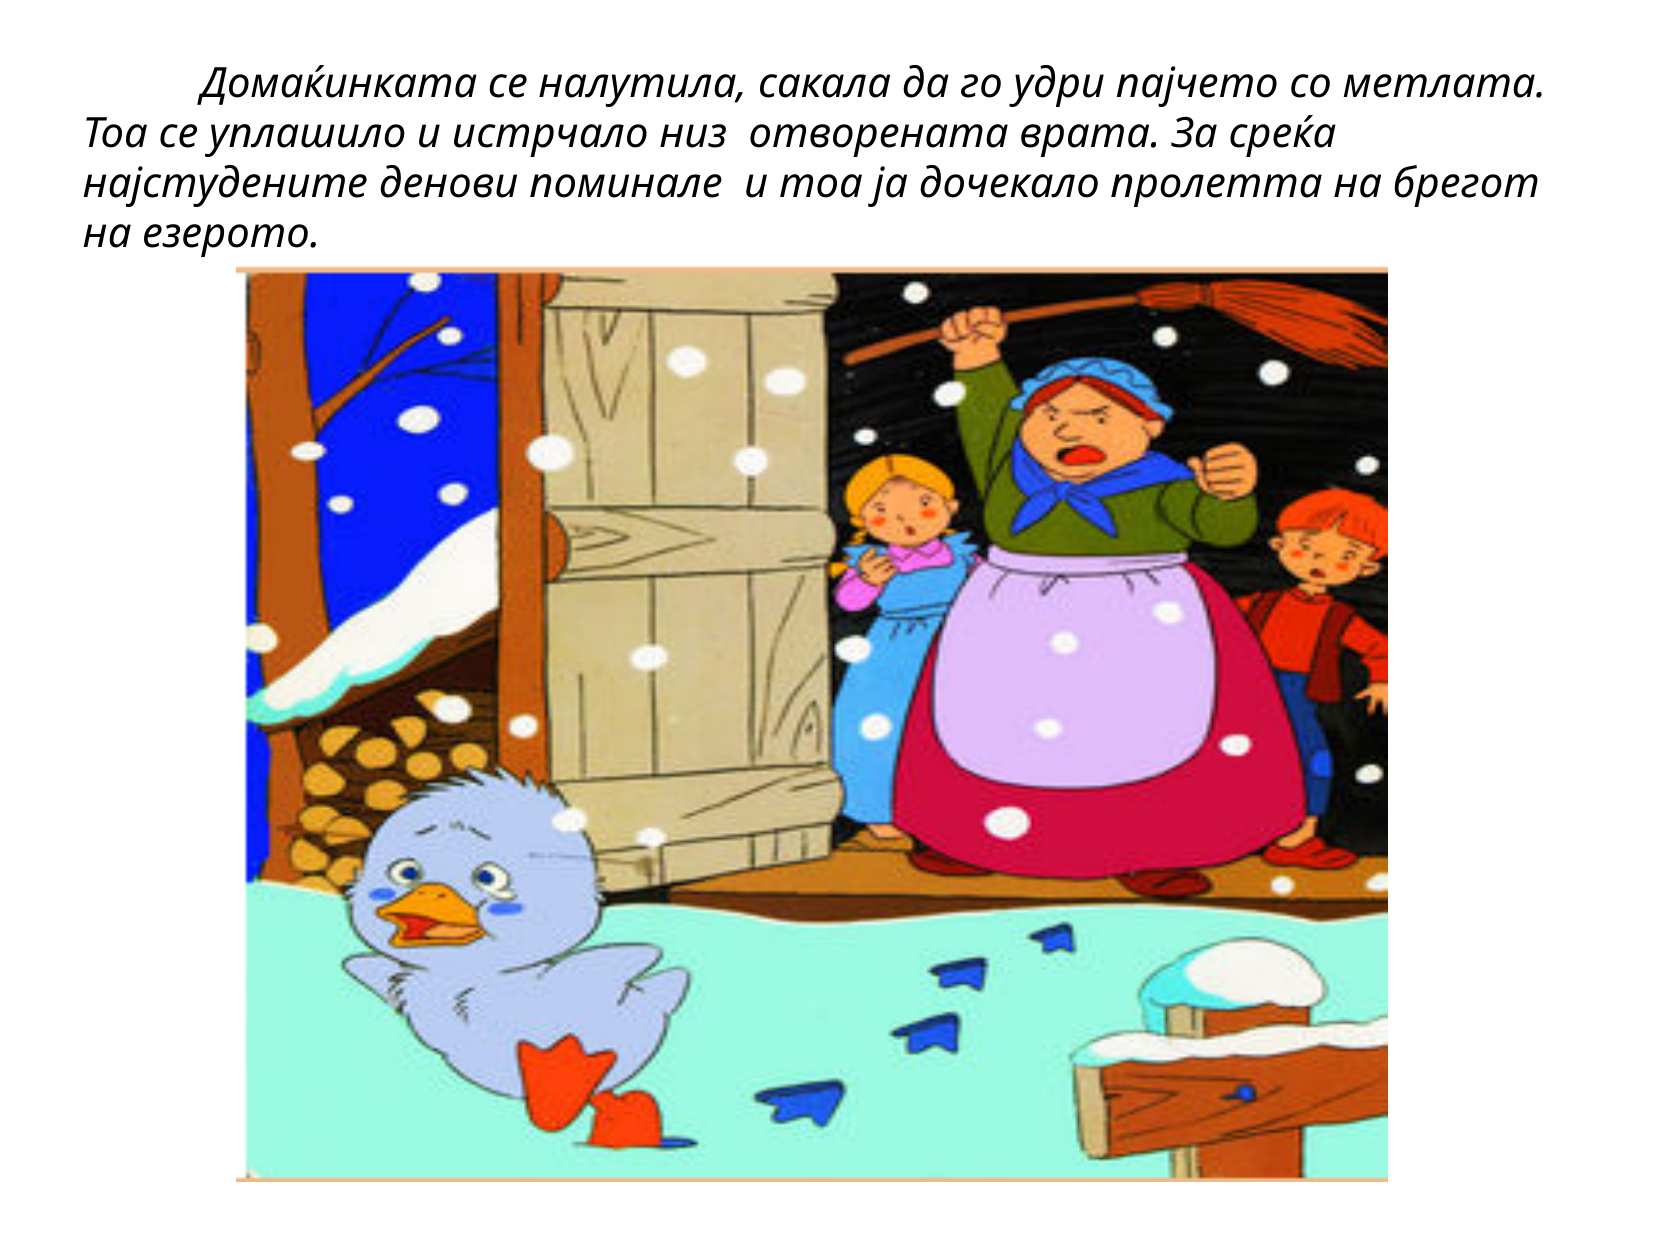

# Домаќинката се налутила, сакала да го удри пајчето со метлата. Тоа се уплашило и истрчало низ отворената врата. За среќа најстудените денови поминале и тоа ја дочекало пролетта на брегот на езерото.